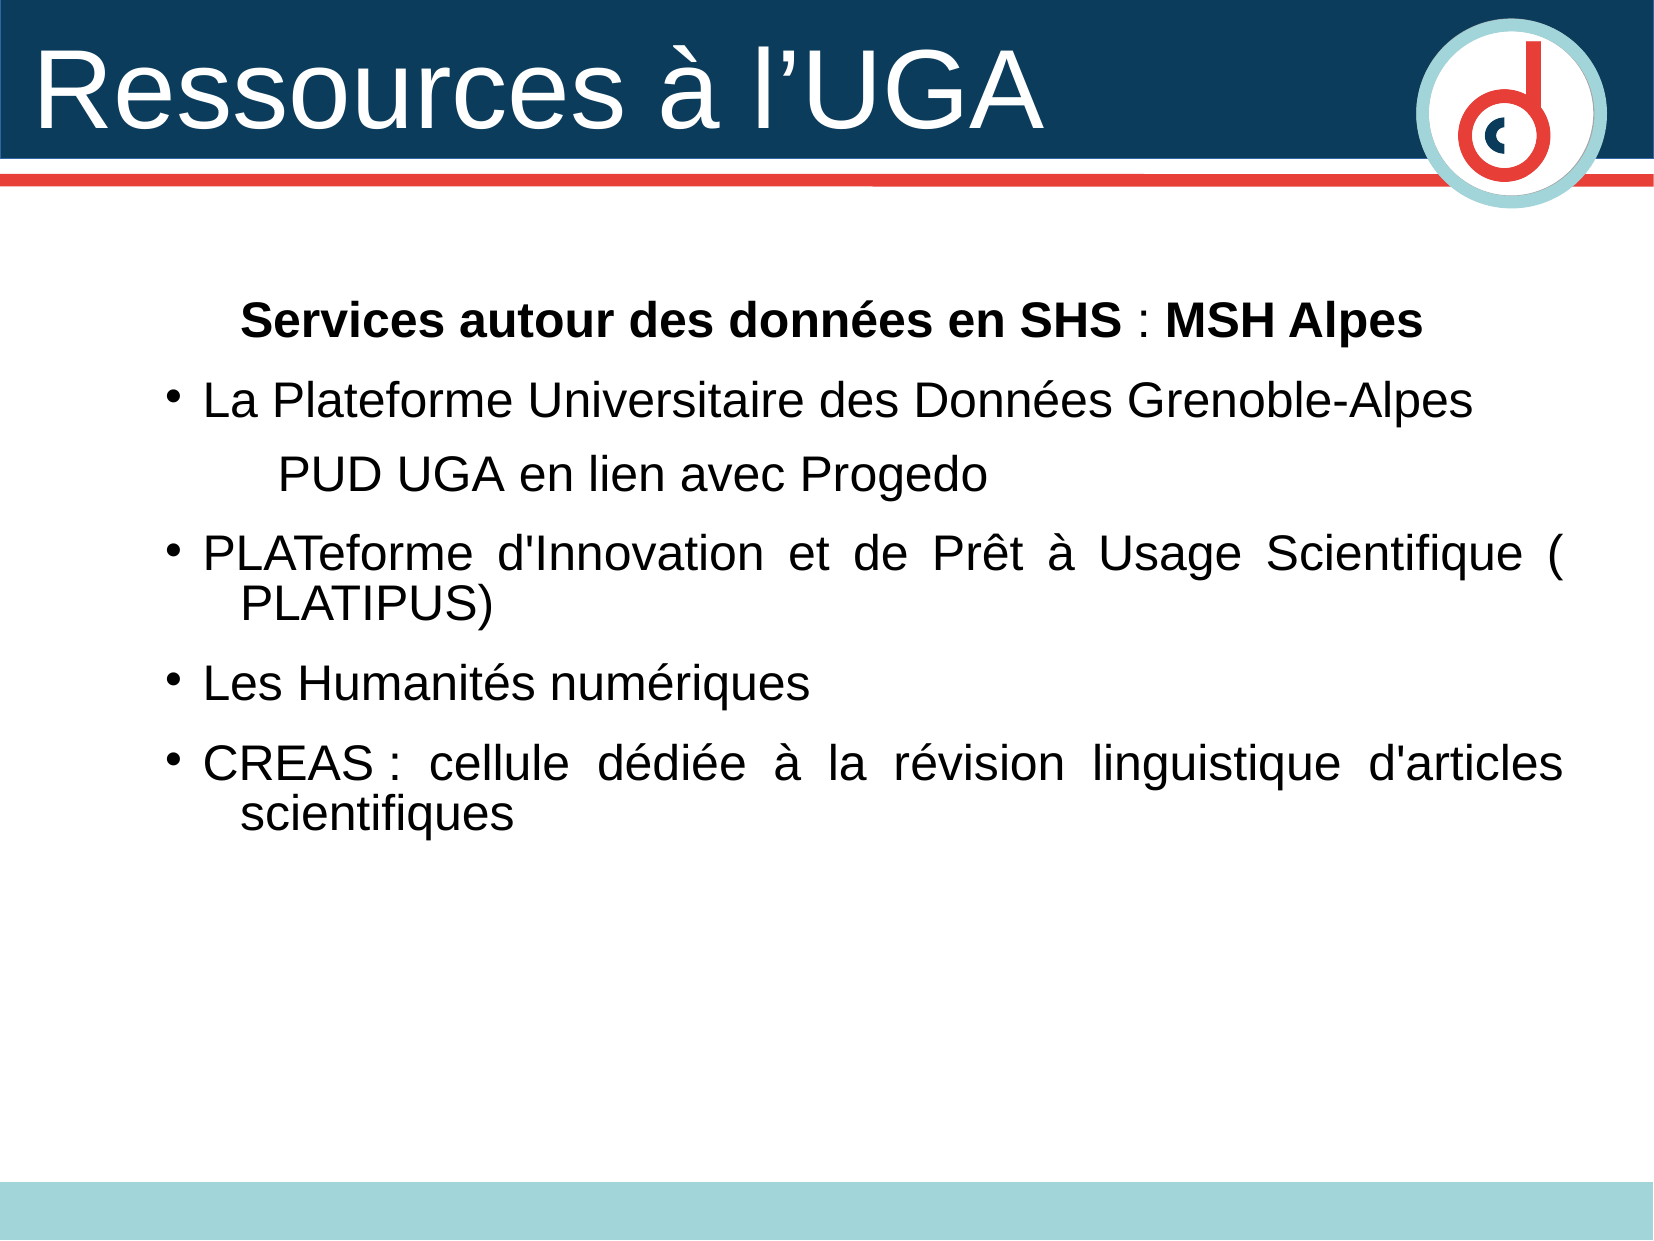

# Ressources à l’UGA
Services autour des données en SHS : MSH Alpes
La Plateforme Universitaire des Données Grenoble-Alpes
PUD UGA en lien avec Progedo
PLATeforme d'Innovation et de Prêt à Usage Scientifique (PLATIPUS)
Les Humanités numériques
CREAS : cellule dédiée à la révision linguistique d'articles scientifiques